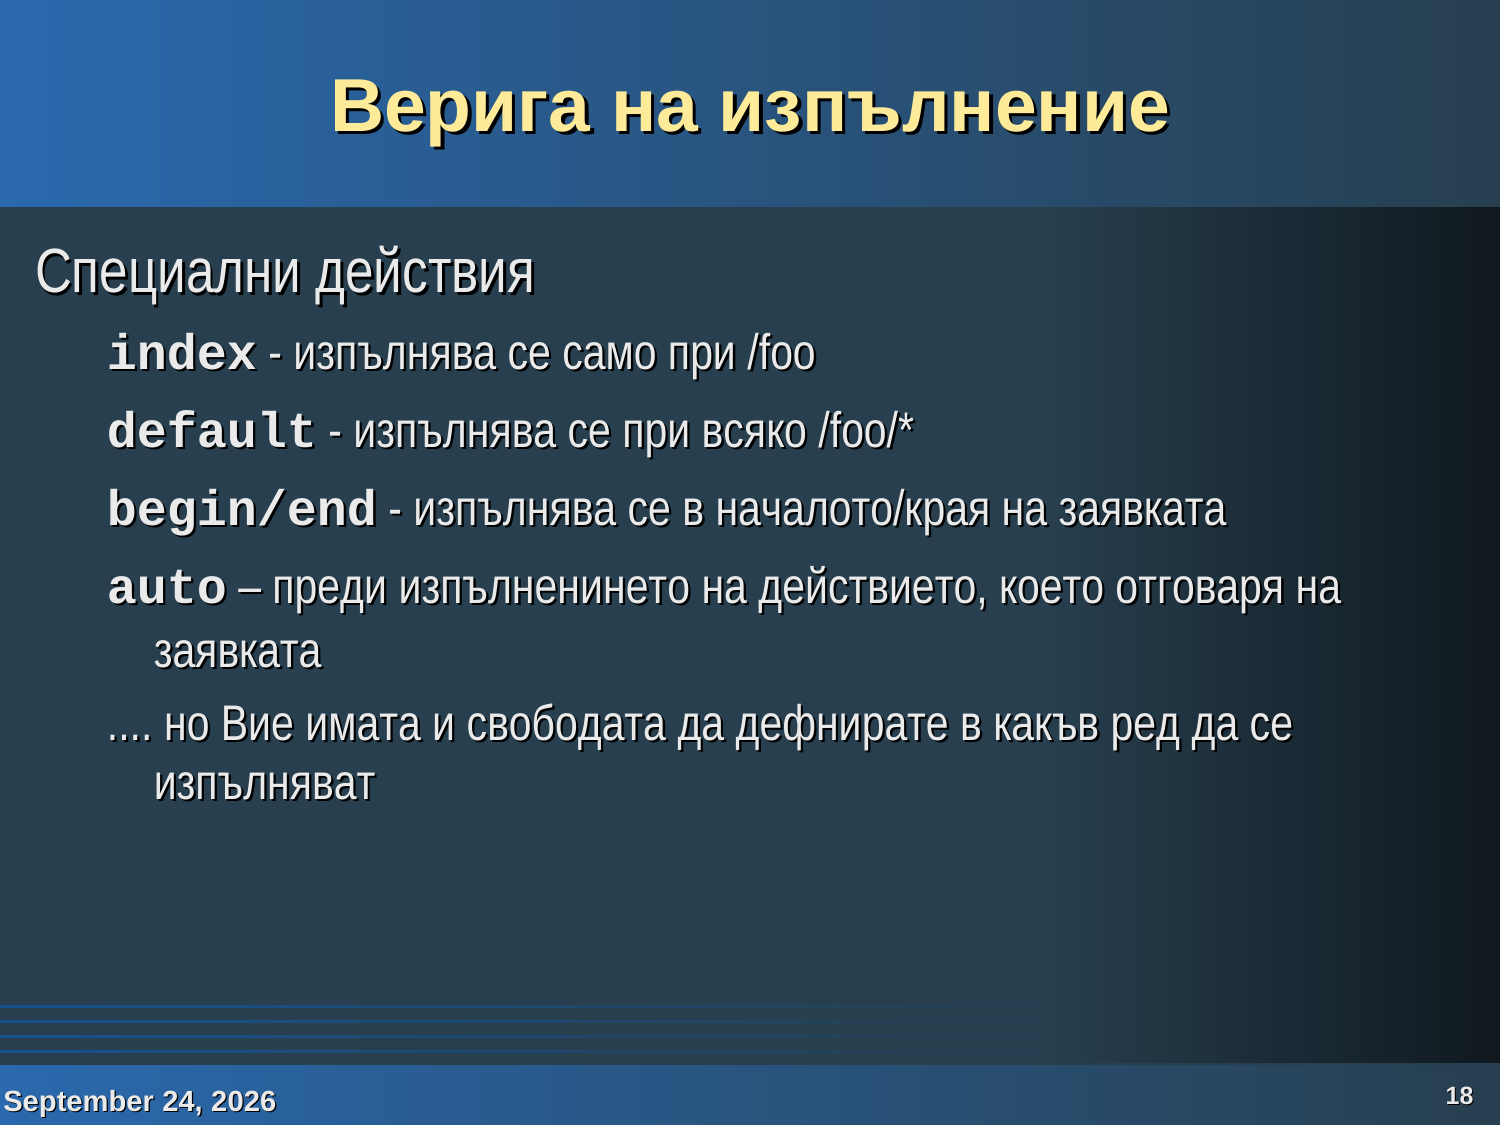

# Верига на изпълнение
Специални действия
index - изпълнява се само при /foo
default - изпълнява се при всяко /foo/*
begin/end - изпълнява се в началото/края на заявката
auto – преди изпълненинето на действието, което отговаря на заявката
.... но Вие имата и свободата да дефнирате в какъв ред да се изпълняват